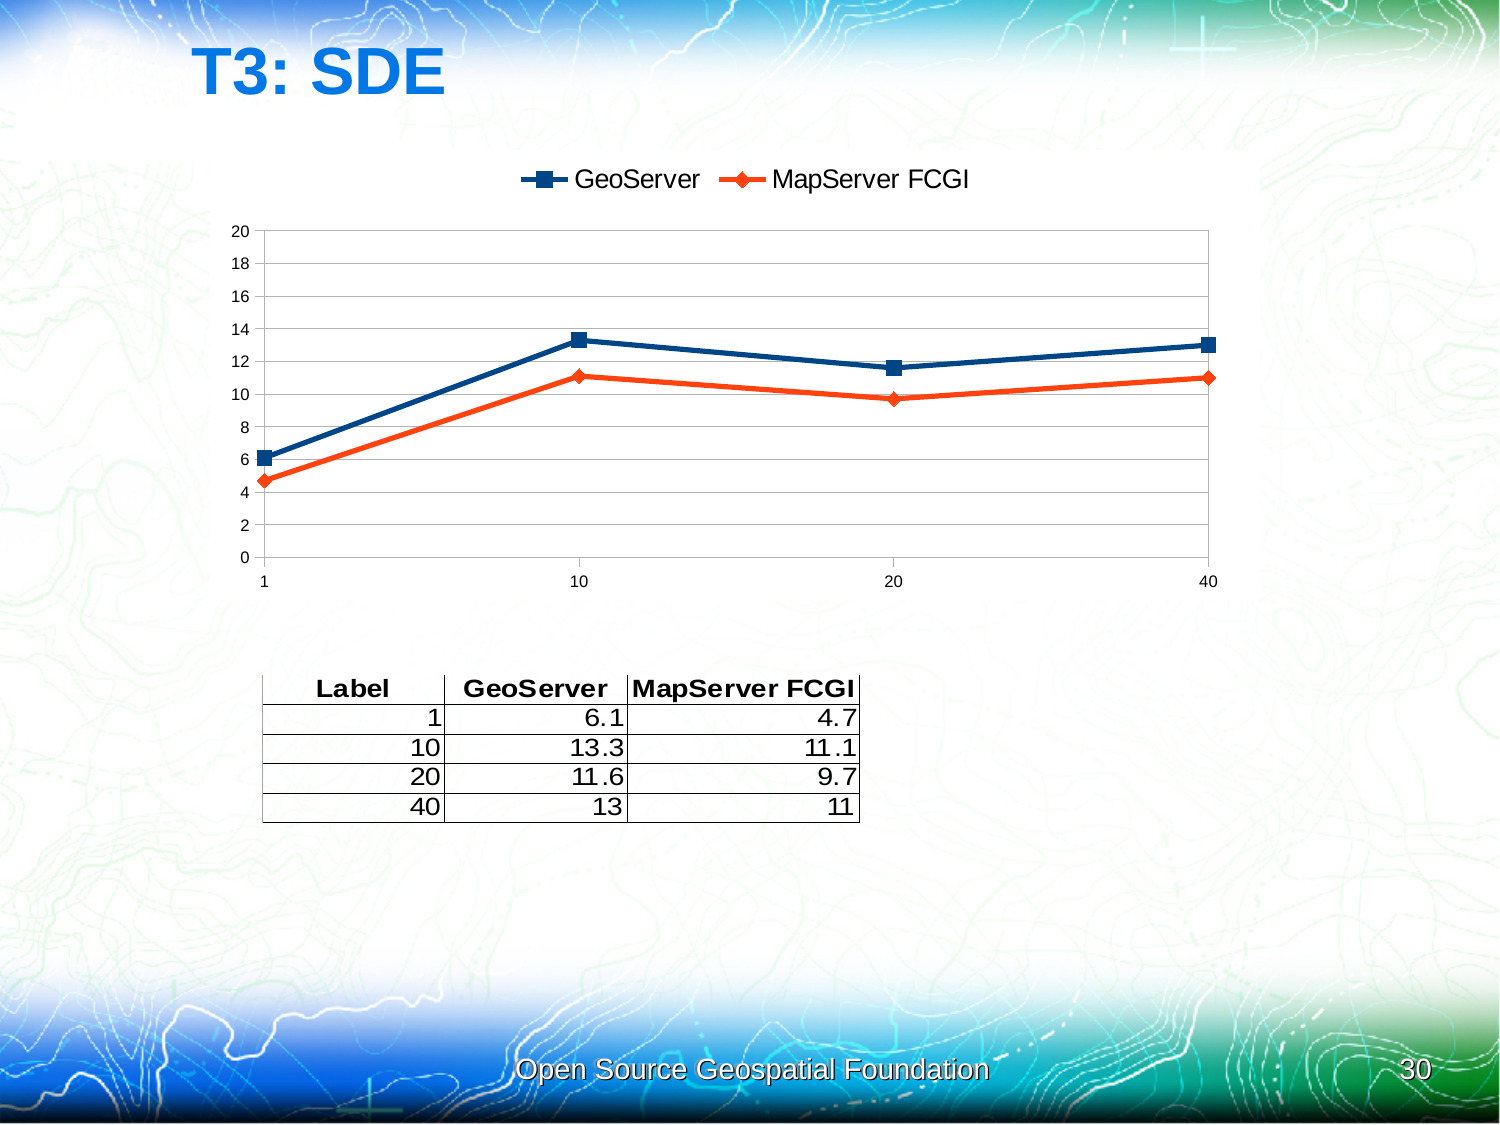

# T3: SDE
### Chart
| Category | GeoServer | MapServer FCGI |
|---|---|---|
| 1 | 6.1 | 4.7 |
| 10 | 13.3 | 11.1 |
| 20 | 11.6 | 9.7 |
| 40 | 13.0 | 11.0 |Open Source Geospatial Foundation
30